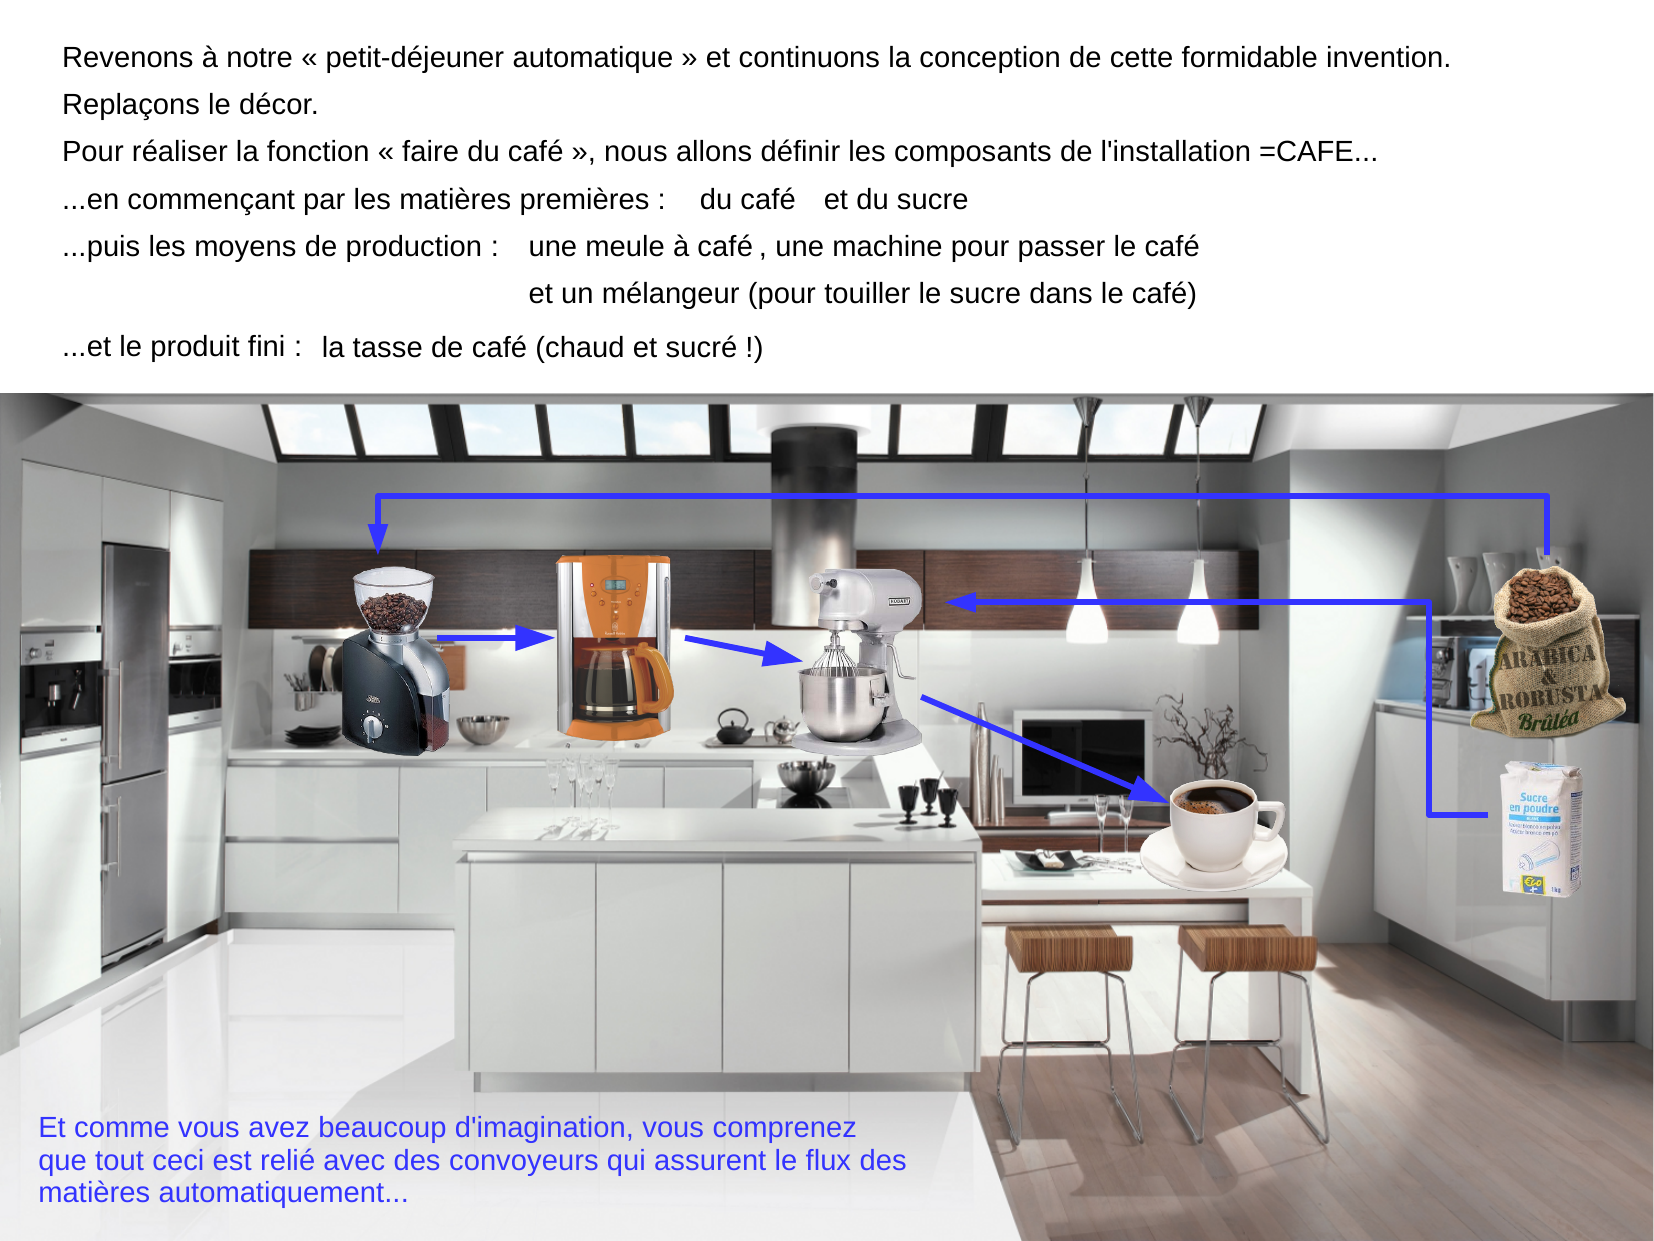

Revenons à notre « petit-déjeuner automatique » et continuons la conception de cette formidable invention.
Replaçons le décor.
Pour réaliser la fonction « faire du café », nous allons définir les composants de l'installation =CAFE...
...en commençant par les matières premières :
du café
et du sucre
...puis les moyens de production :
une meule à café
, une machine pour passer le café
et un mélangeur (pour touiller le sucre dans le café)
...et le produit fini :
la tasse de café (chaud et sucré !)
Et comme vous avez beaucoup d'imagination, vous comprenez que tout ceci est relié avec des convoyeurs qui assurent le flux des matières automatiquement...